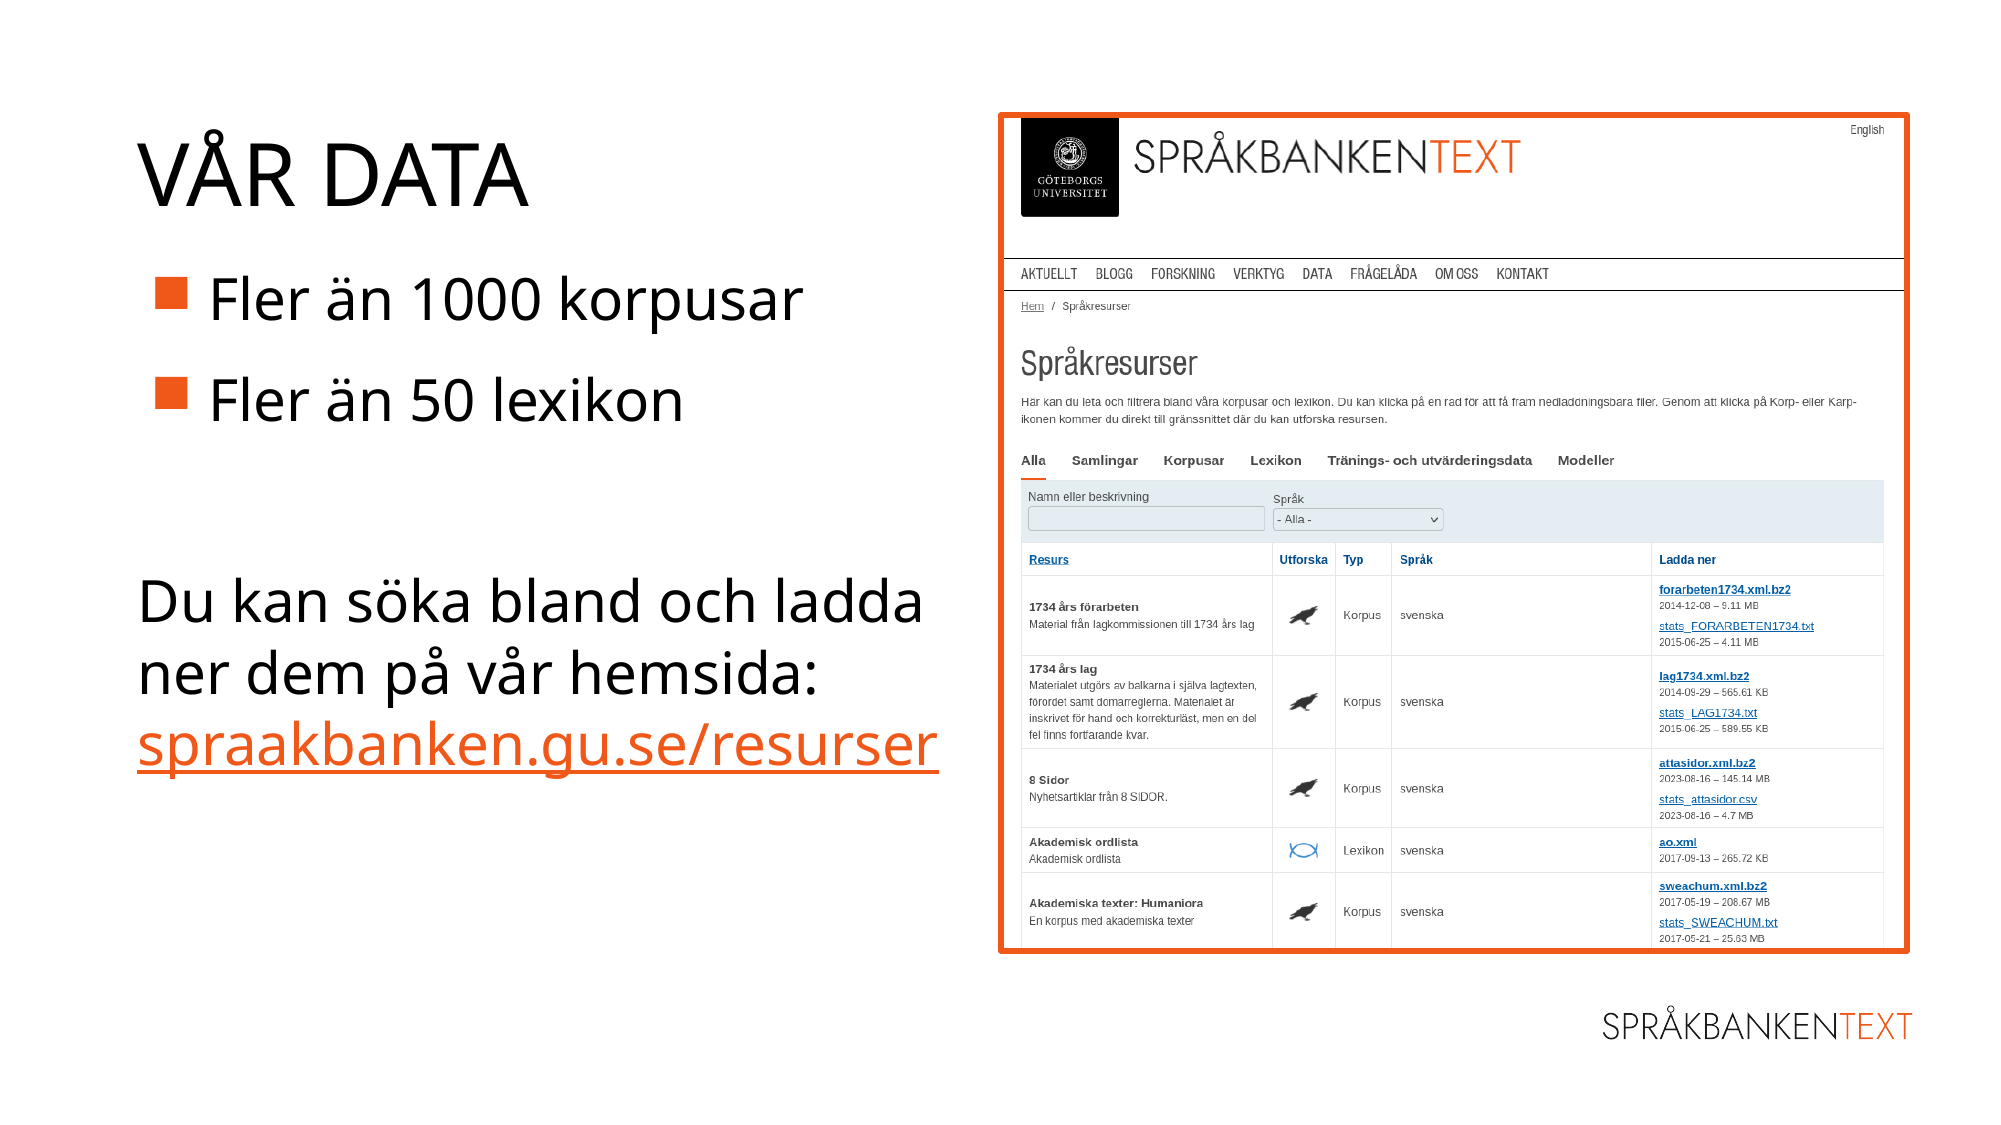

# Vår data
Fler än 1000 korpusar
Fler än 50 lexikon
Du kan söka bland och ladda ner dem på vår hemsida: spraakbanken.gu.se/resurser